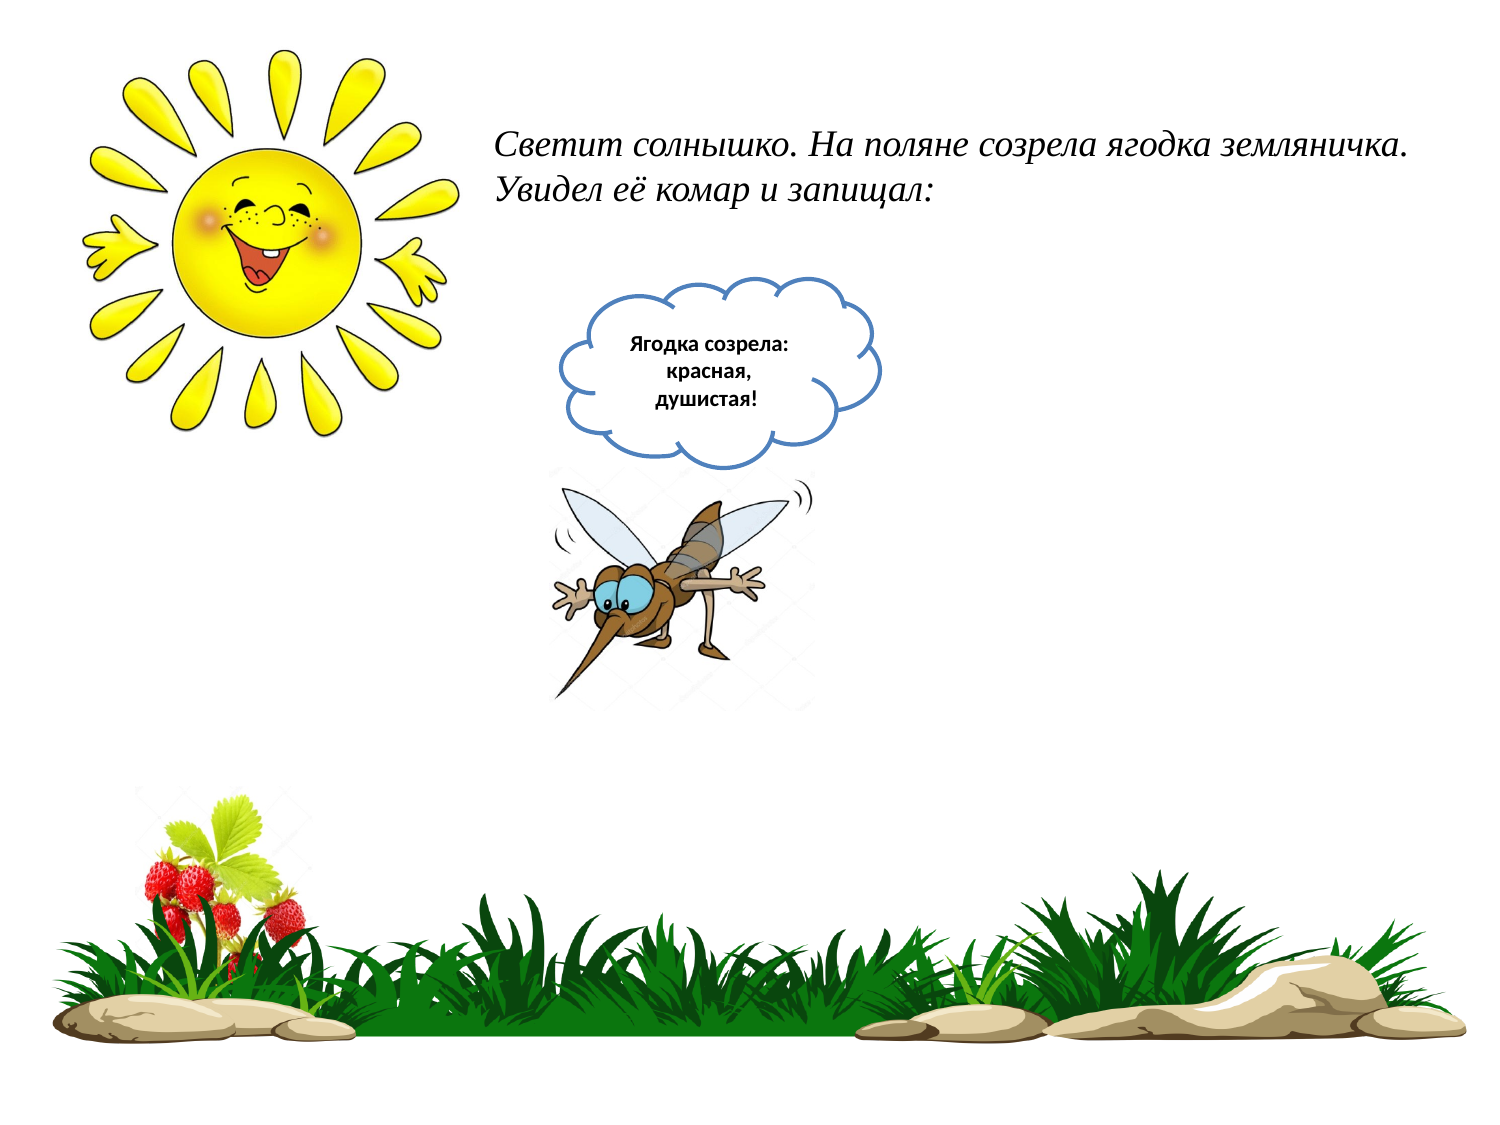

Светит солнышко. На поляне созрела ягодка земляничка. Увидел её комар и запищал:
Ягодка созрела: красная, душистая!